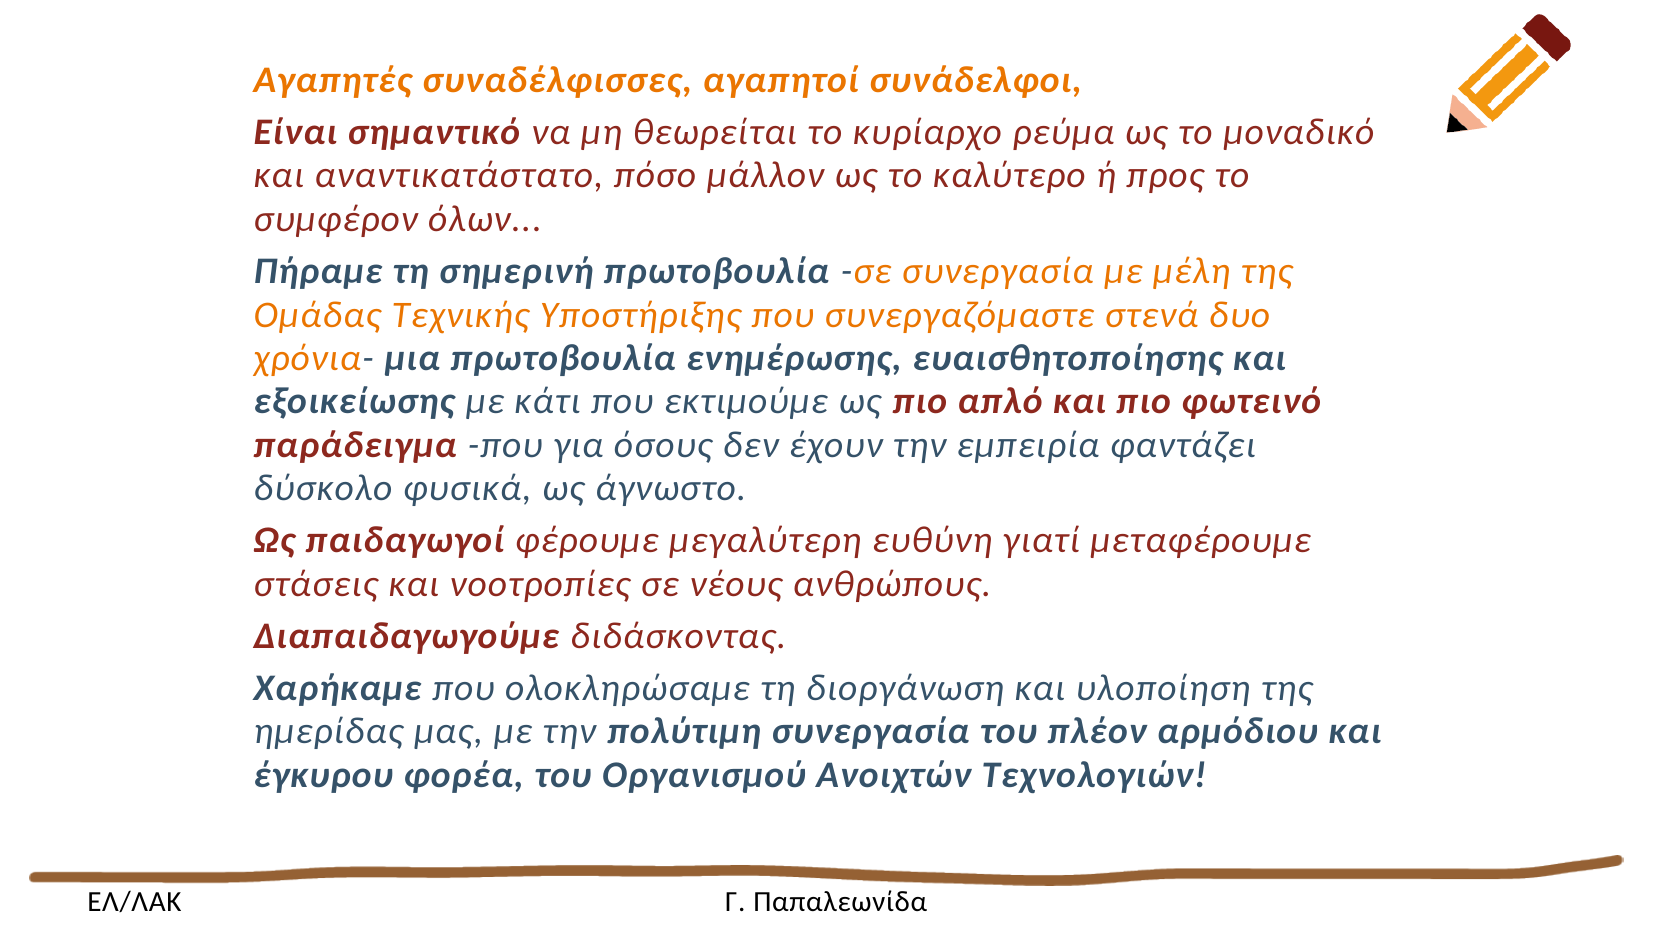

Αγαπητές συναδέλφισσες, αγαπητοί συνάδελφοι,
Είναι σημαντικό να μη θεωρείται το κυρίαρχο ρεύμα ως το μοναδικό και αναντικατάστατο, πόσο μάλλον ως το καλύτερο ή προς το συμφέρον όλων...
Πήραμε τη σημερινή πρωτοβουλία -σε συνεργασία με μέλη της Ομάδας Τεχνικής Υποστήριξης που συνεργαζόμαστε στενά δυο χρόνια- μια πρωτοβουλία ενημέρωσης, ευαισθητοποίησης και εξοικείωσης με κάτι που εκτιμούμε ως πιο απλό και πιο φωτεινό παράδειγμα -που για όσους δεν έχουν την εμπειρία φαντάζει δύσκολο φυσικά, ως άγνωστο.
Ως παιδαγωγοί φέρουμε μεγαλύτερη ευθύνη γιατί μεταφέρουμε στάσεις και νοοτροπίες σε νέους ανθρώπους.
Διαπαιδαγωγούμε διδάσκοντας.
Χαρήκαμε που ολοκληρώσαμε τη διοργάνωση και υλοποίηση της ημερίδας μας, με την πολύτιμη συνεργασία του πλέον αρμόδιου και έγκυρου φορέα, του Οργανισμού Ανοιχτών Τεχνολογιών!
Γ. Παπαλεωνίδα
ΕΛ/ΛΑΚ